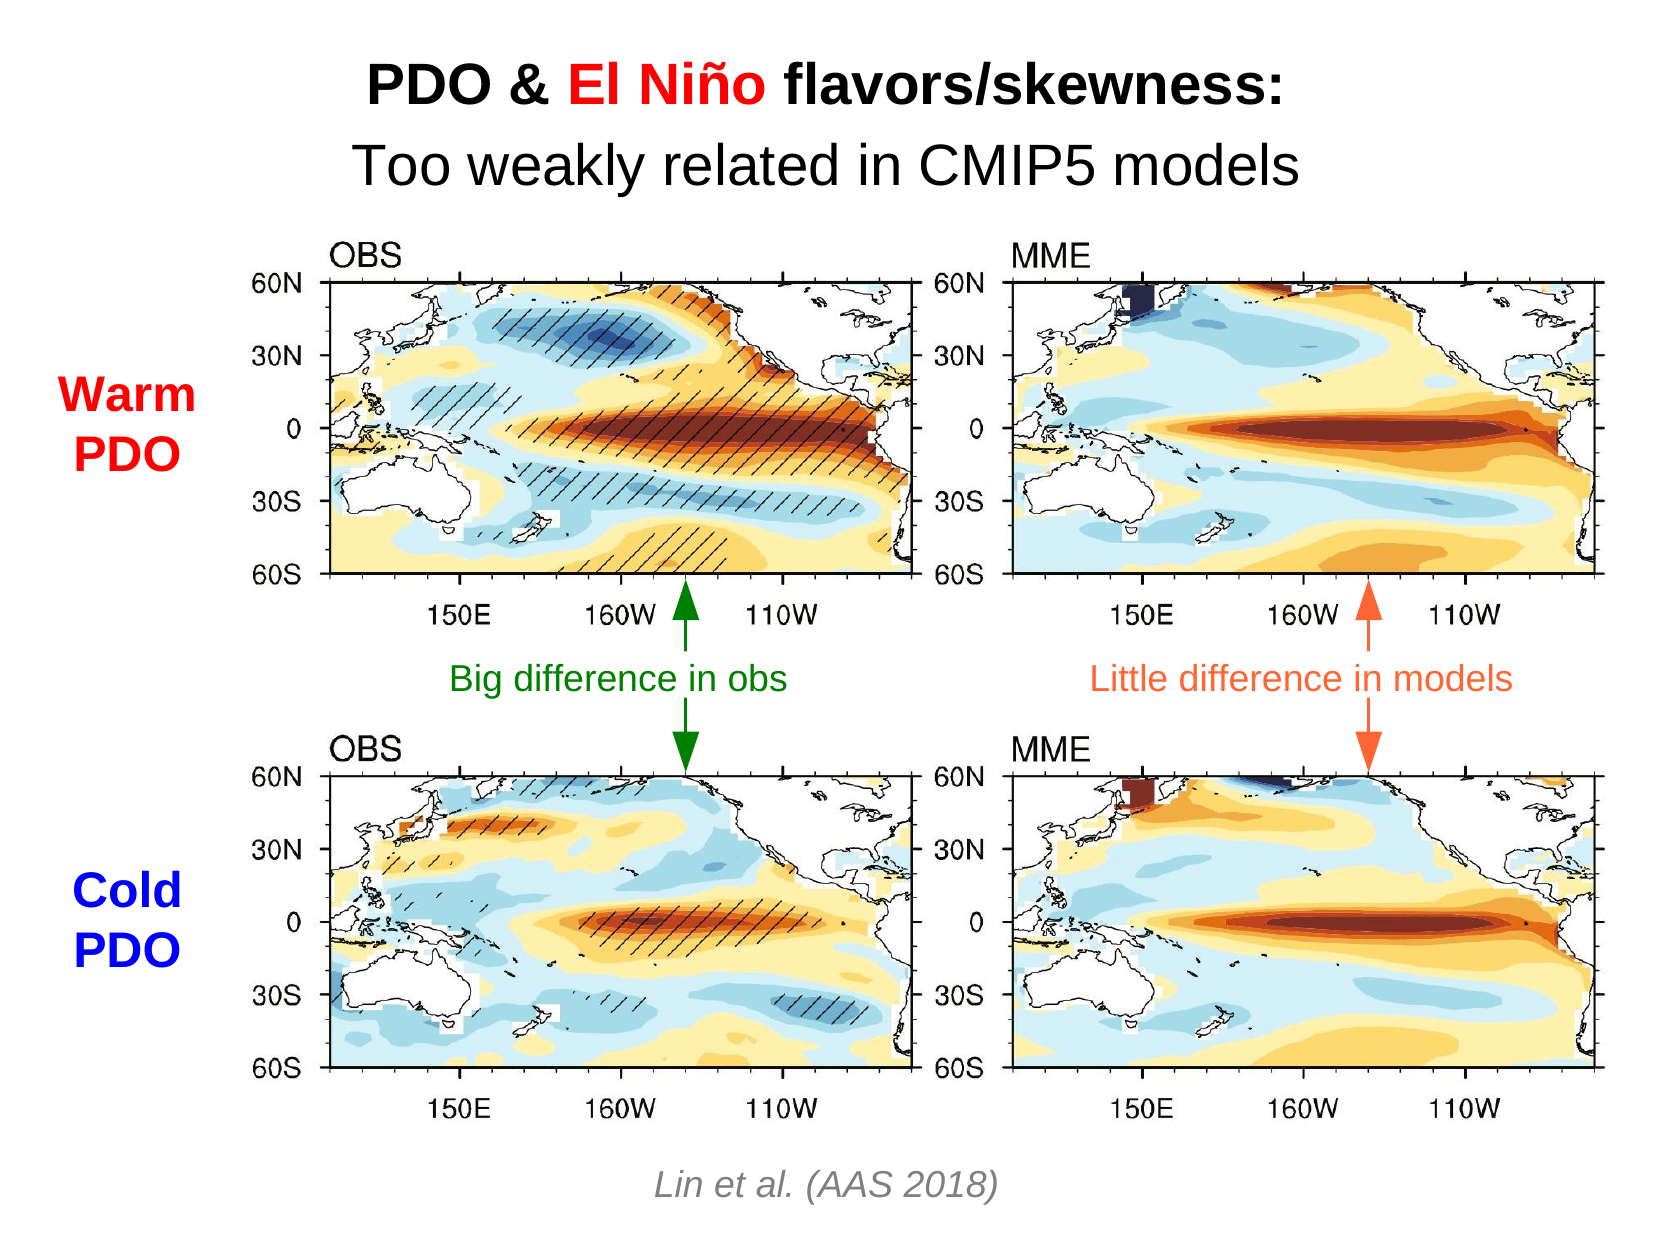

PDO & El Niño flavors/skewness:
Too weakly related in CMIP5 models
Warm
PDO
Big difference in obs
Little difference in models
Cold
PDO
Lin et al. (AAS 2018)